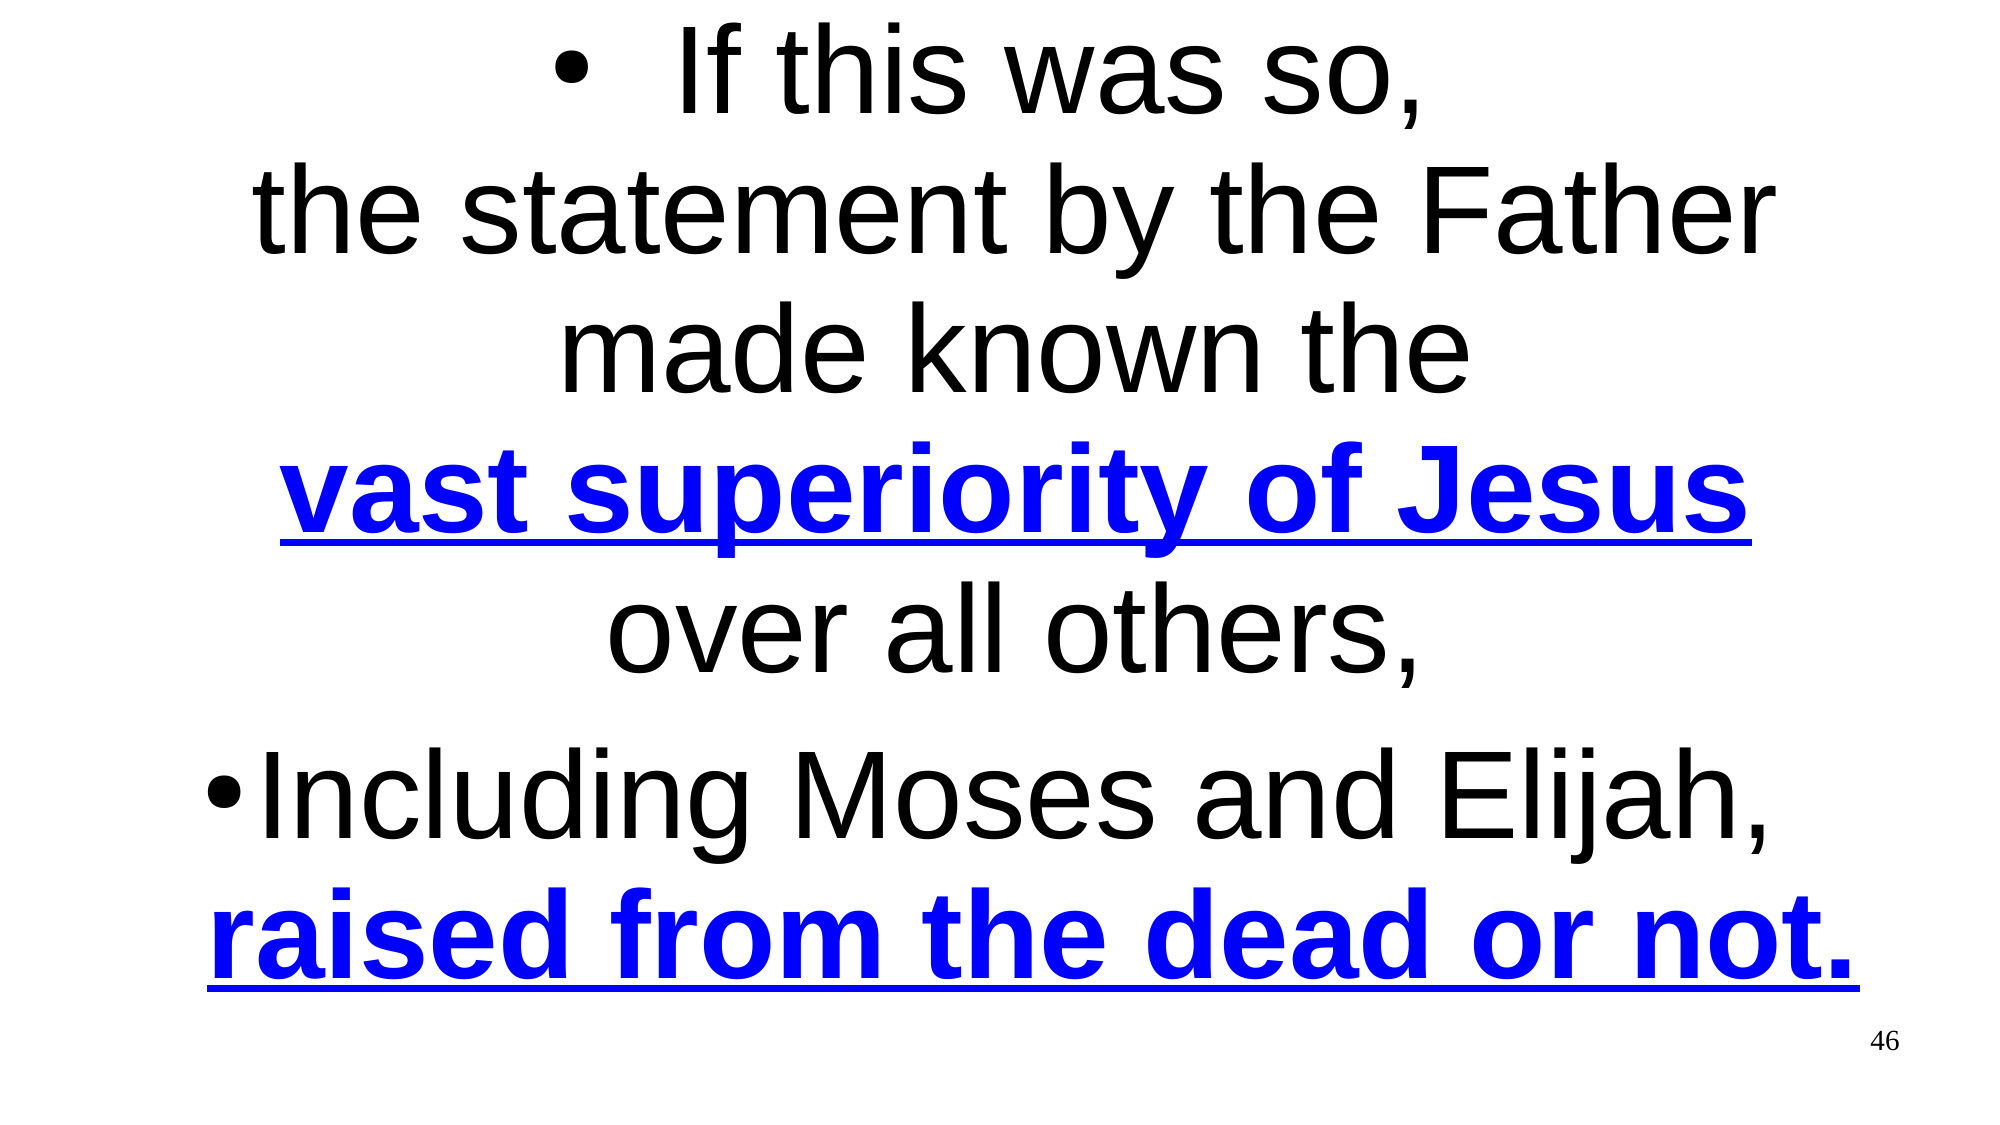

# If this was so, the statement by the Father made known the vast superiority of Jesus over all others,
Including Moses and Elijah,
raised from the dead or not.
46